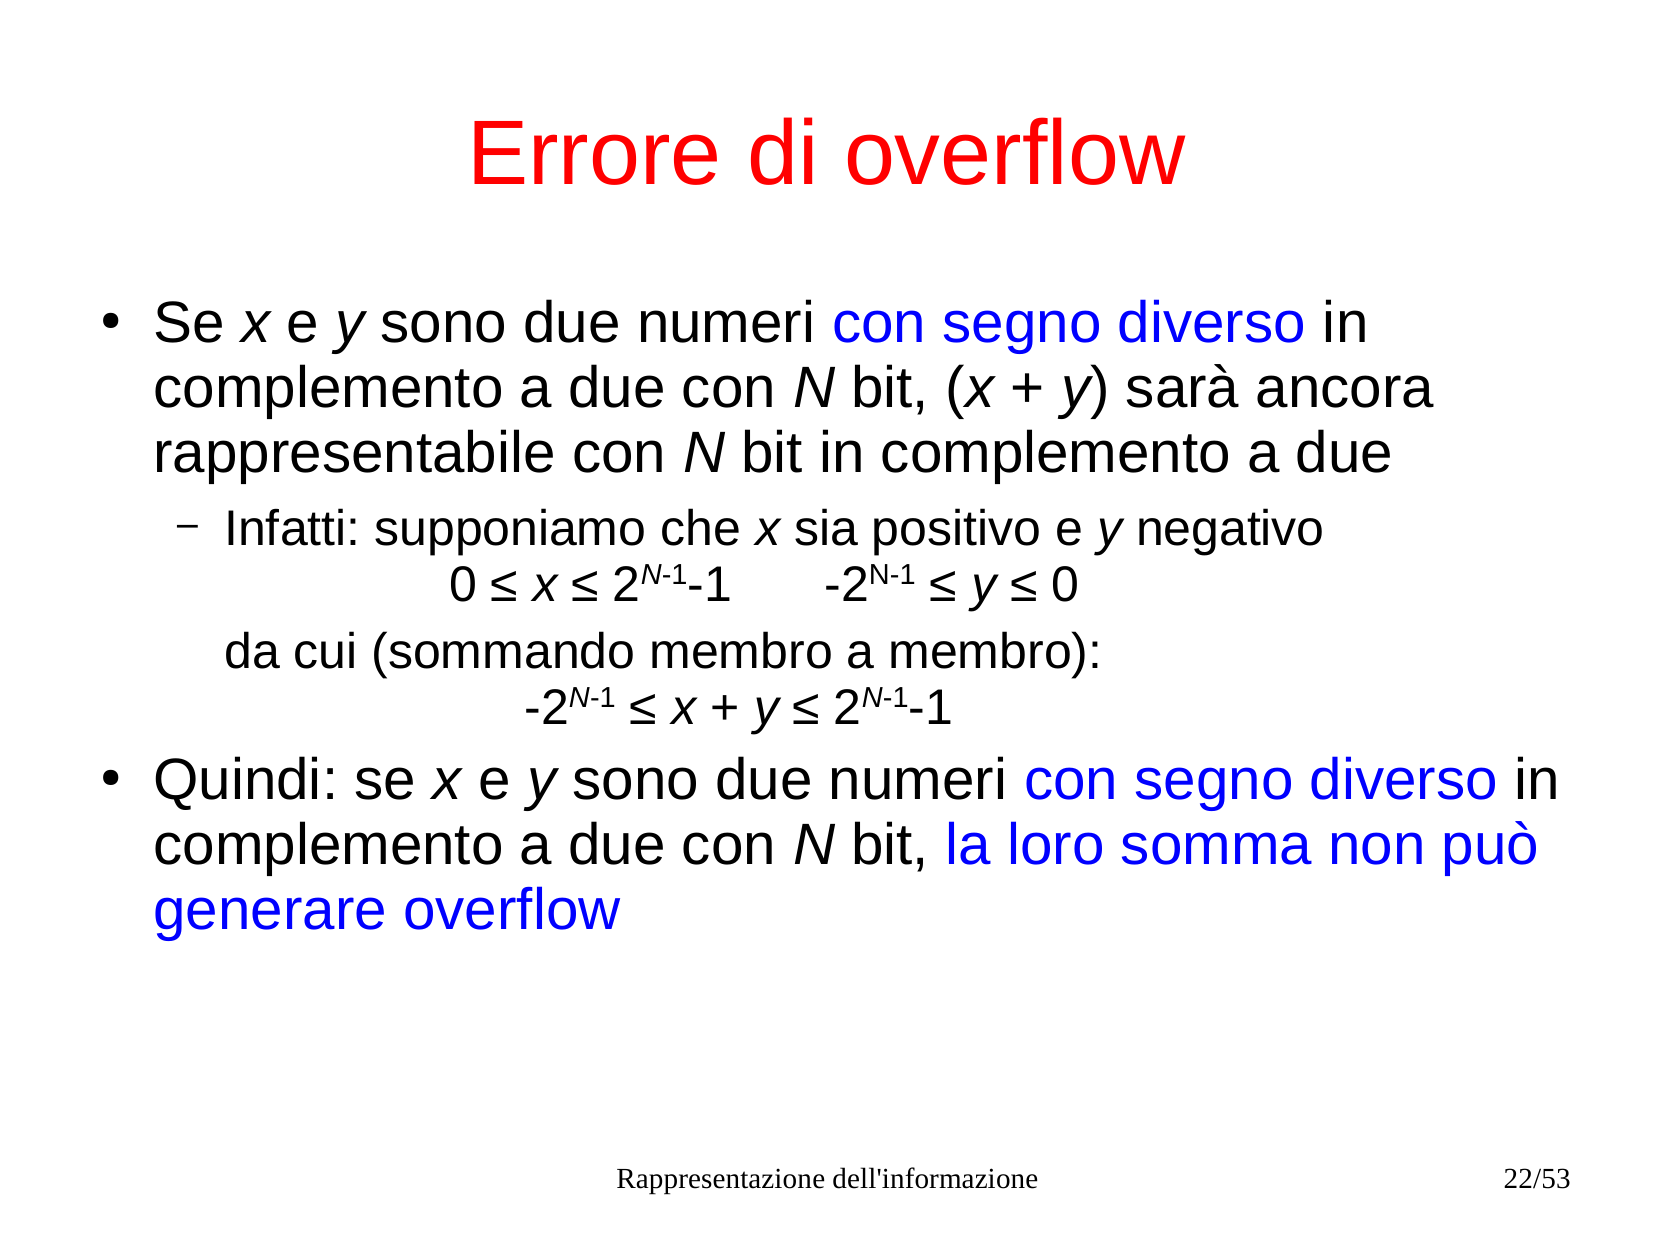

# Errore di overflow
Se x e y sono due numeri con segno diverso in complemento a due con N bit, (x + y) sarà ancora rappresentabile con N bit in complemento a due
Infatti: supponiamo che x sia positivo e y negativo
			0 ≤ x ≤ 2N-1-1		-2N-1 ≤ y ≤ 0
da cui (sommando membro a membro):
				-2N-1 ≤ x + y ≤ 2N-1-1
Quindi: se x e y sono due numeri con segno diverso in complemento a due con N bit, la loro somma non può generare overflow
Rappresentazione dell'informazione
22